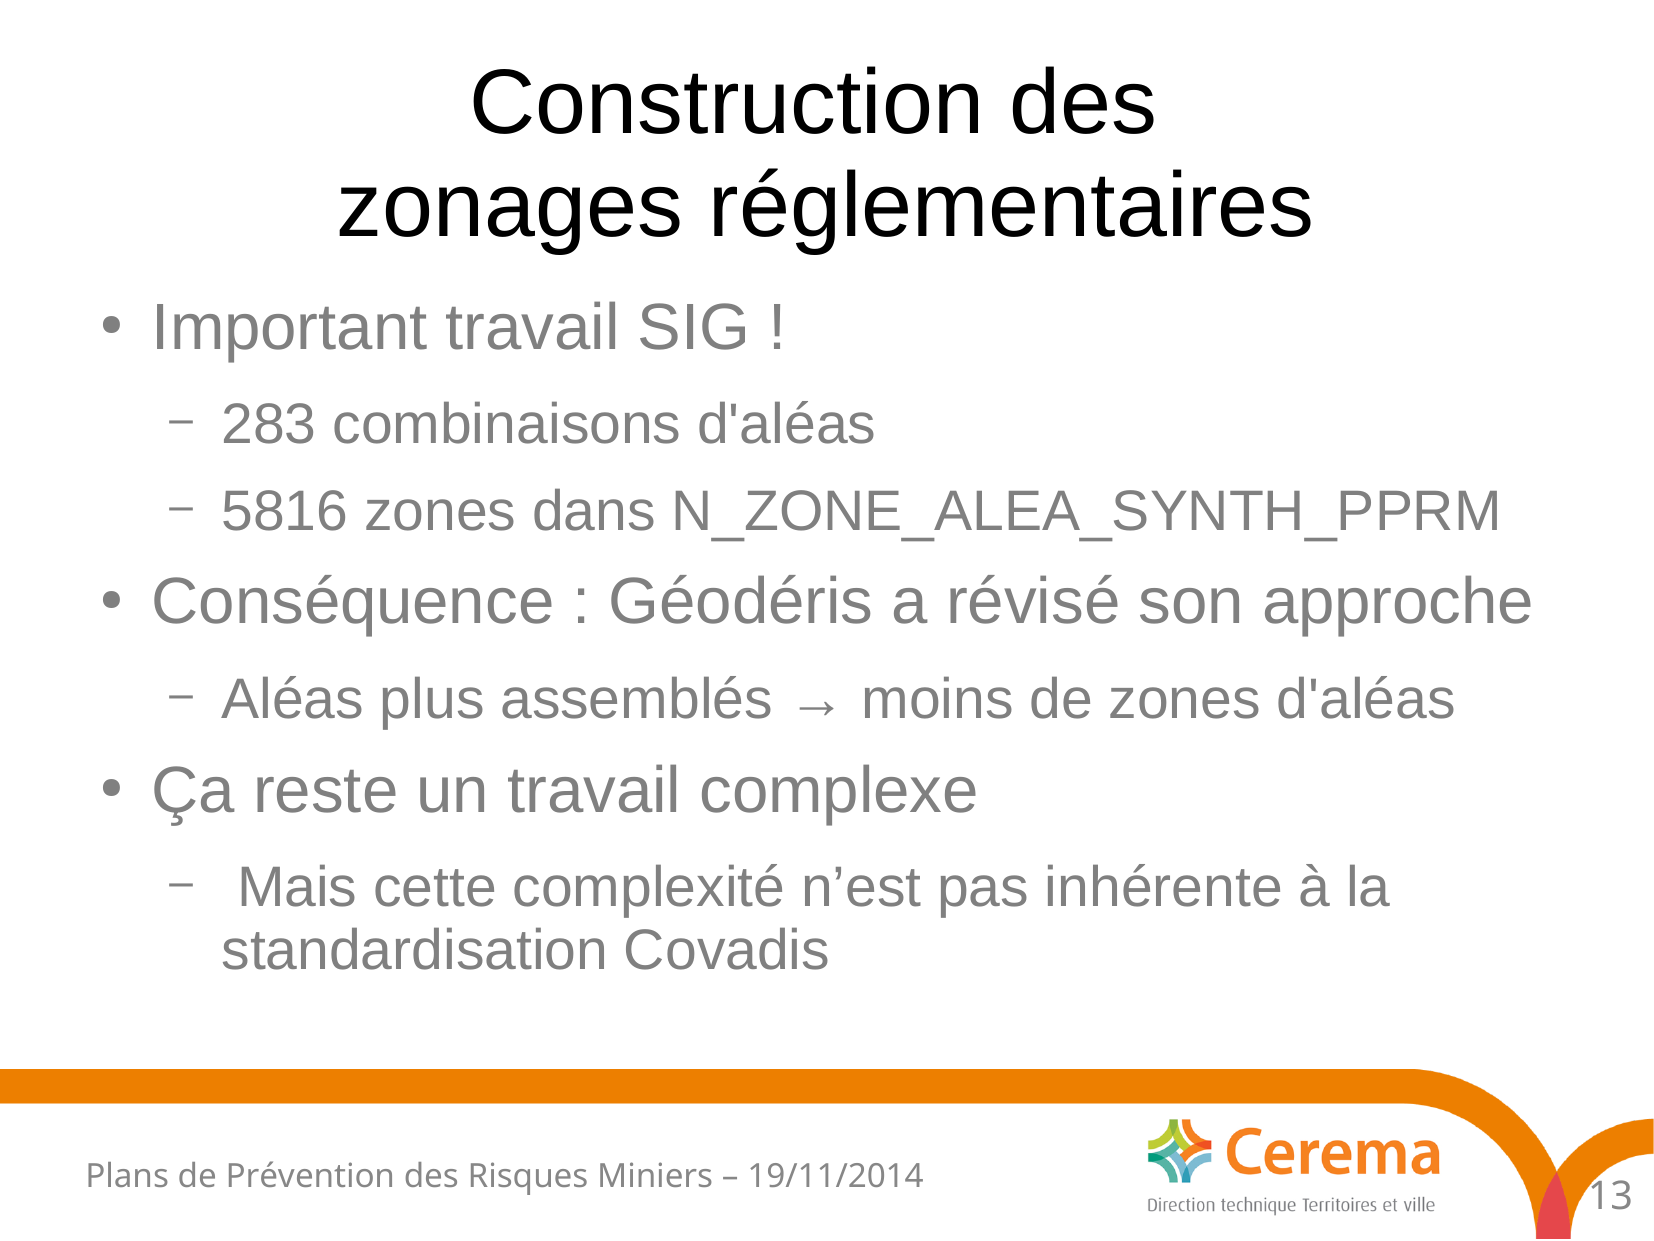

# Construction des zonages réglementaires
Important travail SIG !
283 combinaisons d'aléas
5816 zones dans N_ZONE_ALEA_SYNTH_PPRM
Conséquence : Géodéris a révisé son approche
Aléas plus assemblés → moins de zones d'aléas
Ça reste un travail complexe
 Mais cette complexité n’est pas inhérente à la standardisation Covadis